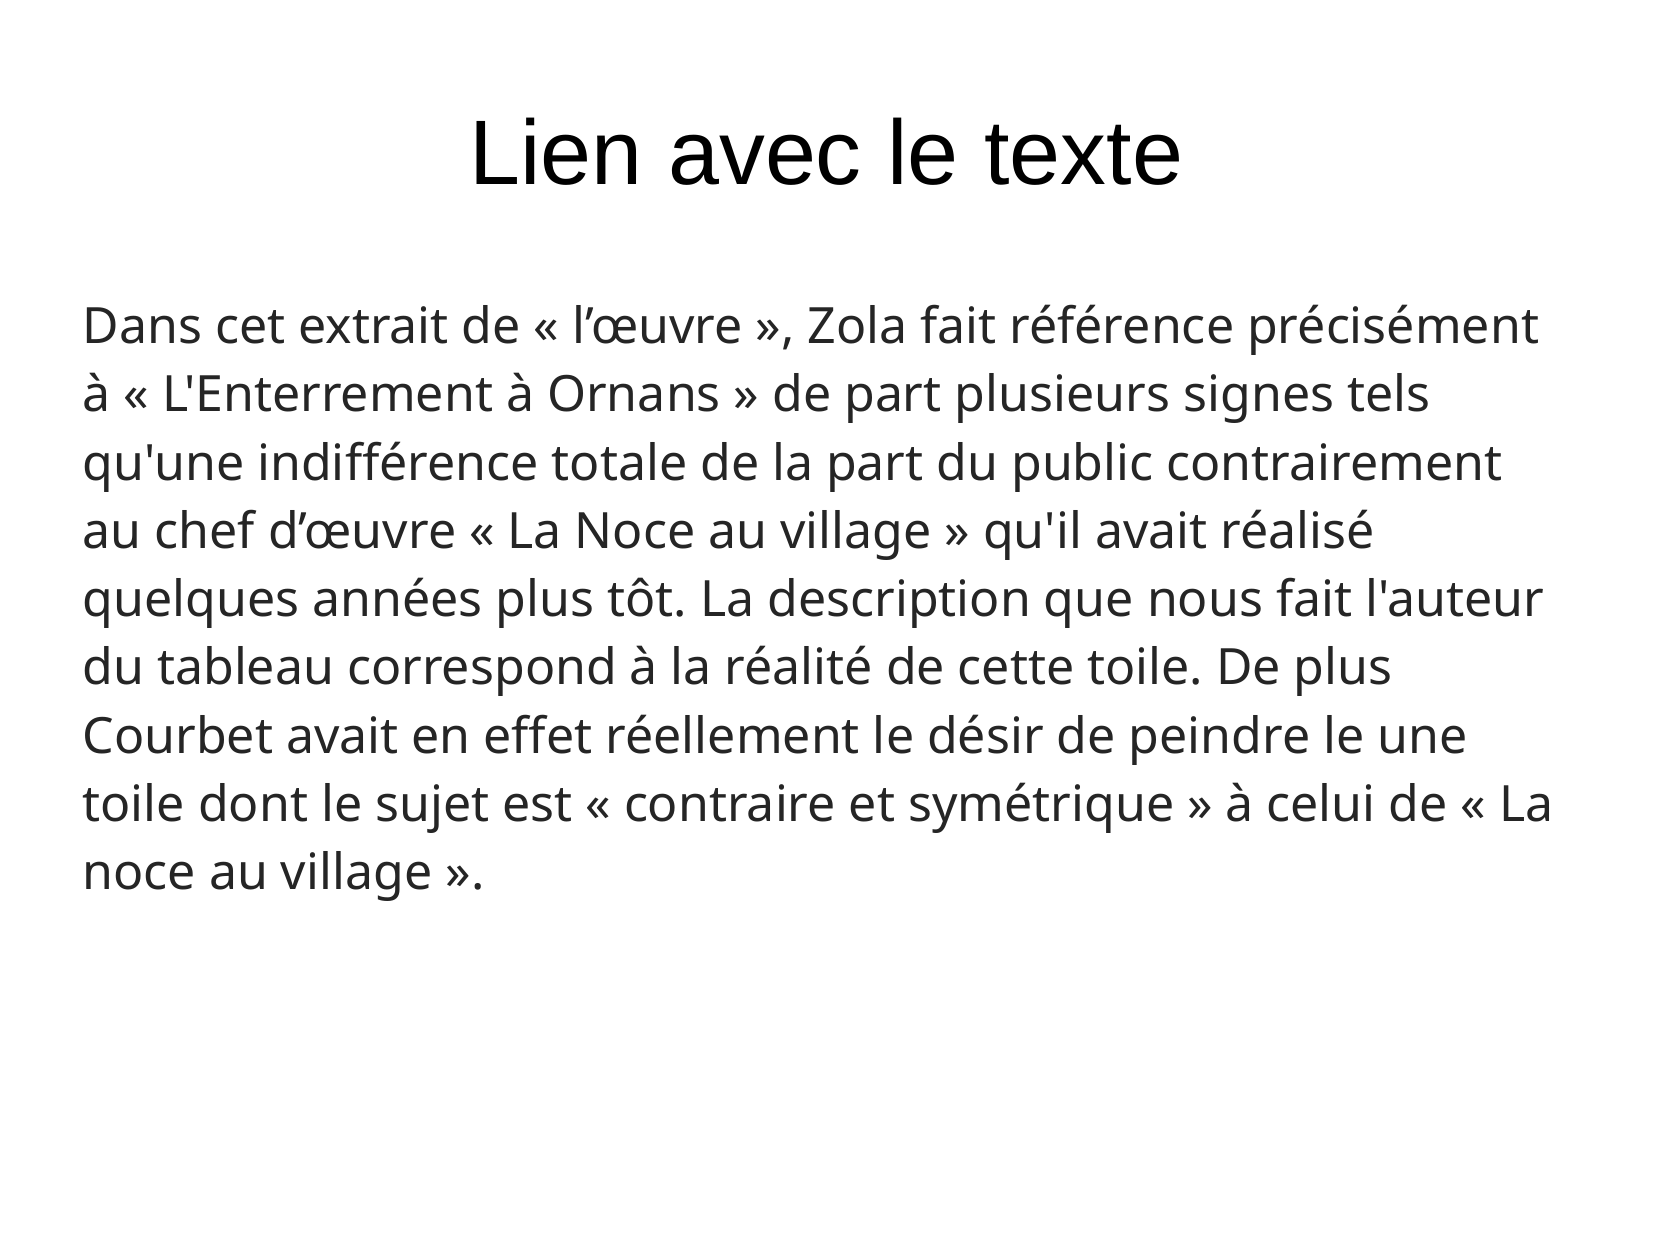

# Lien avec le texte
Dans cet extrait de « l’œuvre », Zola fait référence précisément à « L'Enterrement à Ornans » de part plusieurs signes tels qu'une indifférence totale de la part du public contrairement au chef d’œuvre « La Noce au village » qu'il avait réalisé quelques années plus tôt. La description que nous fait l'auteur du tableau correspond à la réalité de cette toile. De plus Courbet avait en effet réellement le désir de peindre le une toile dont le sujet est « contraire et symétrique » à celui de « La noce au village ».